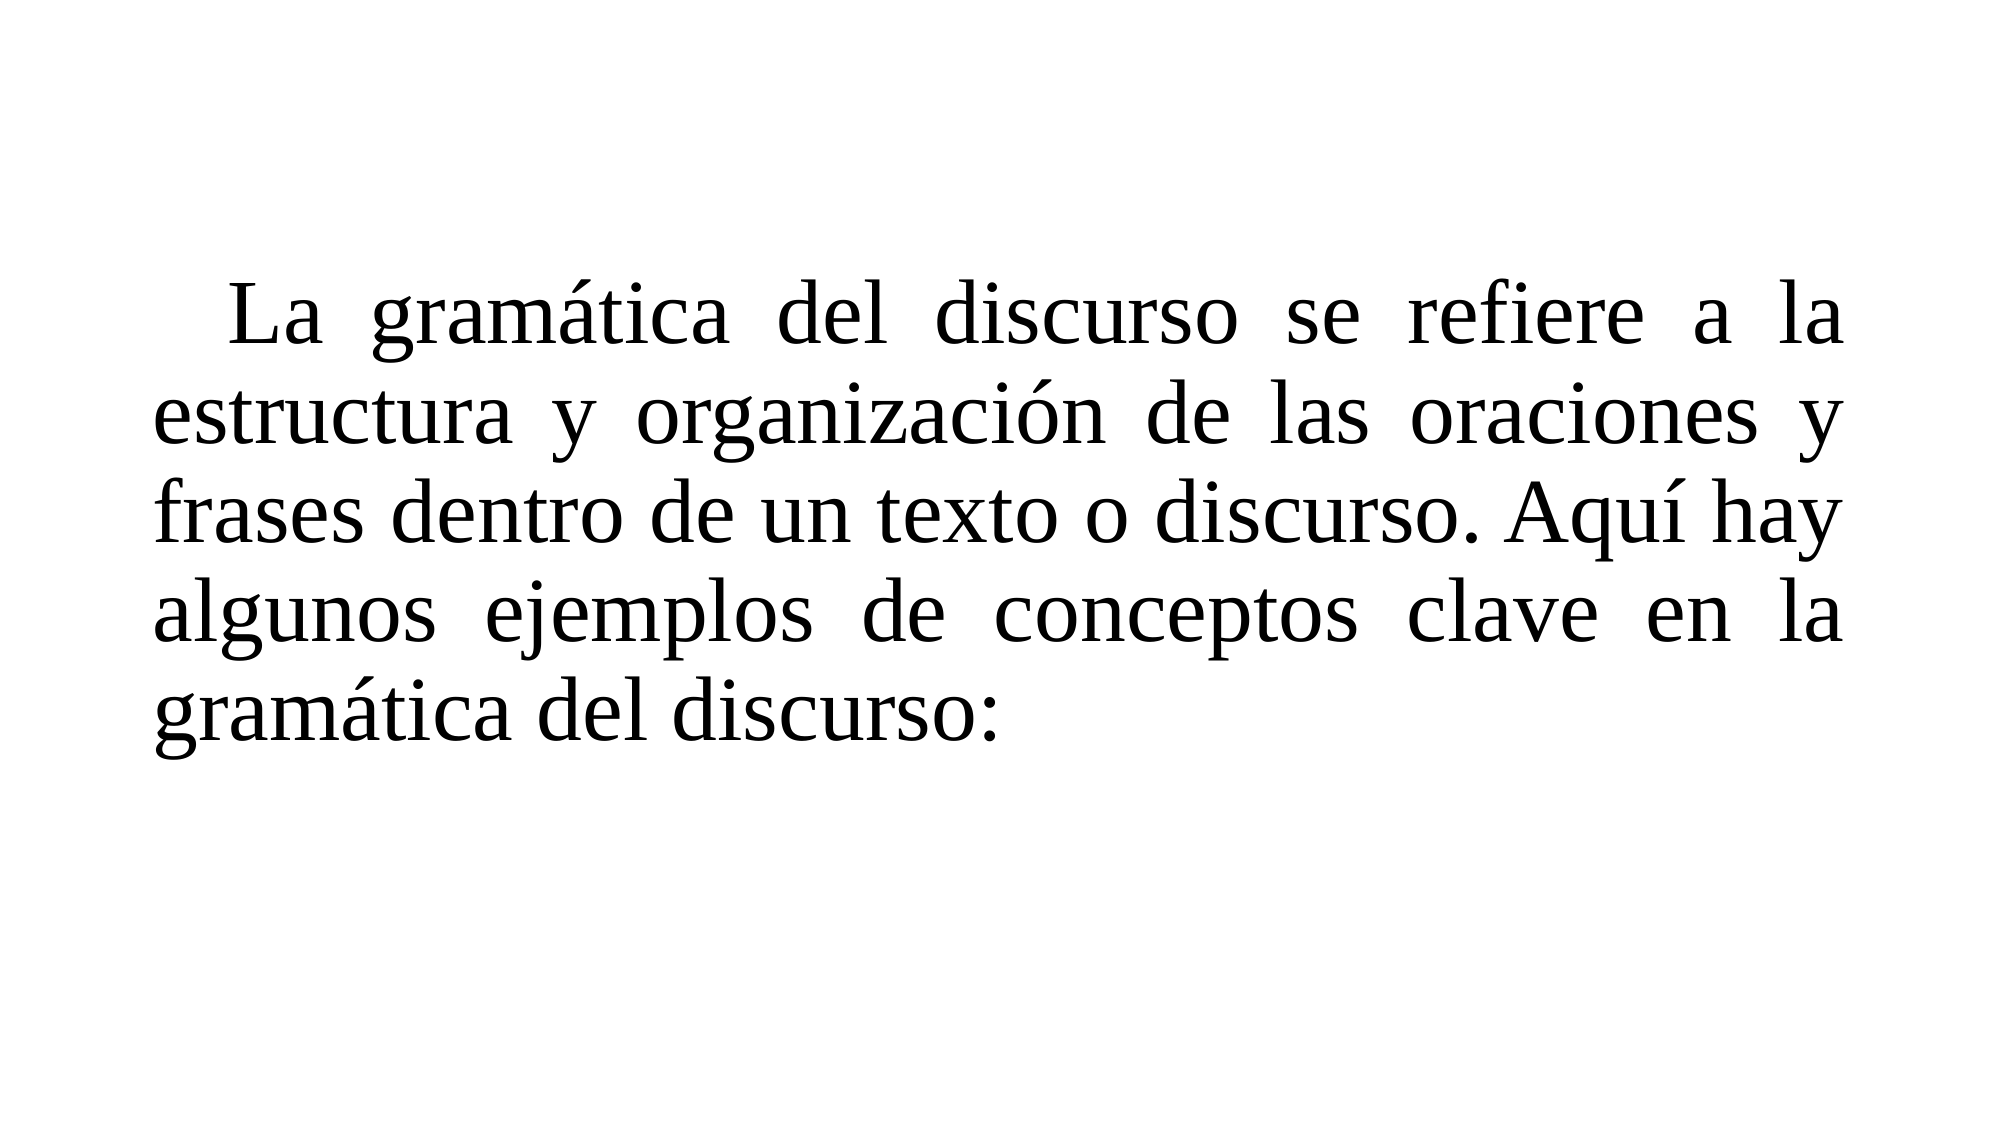

# La gramática del discurso se refiere a la estructura y organización de las oraciones y frases dentro de un texto o discurso. Aquí hay algunos ejemplos de conceptos clave en la gramática del discurso: